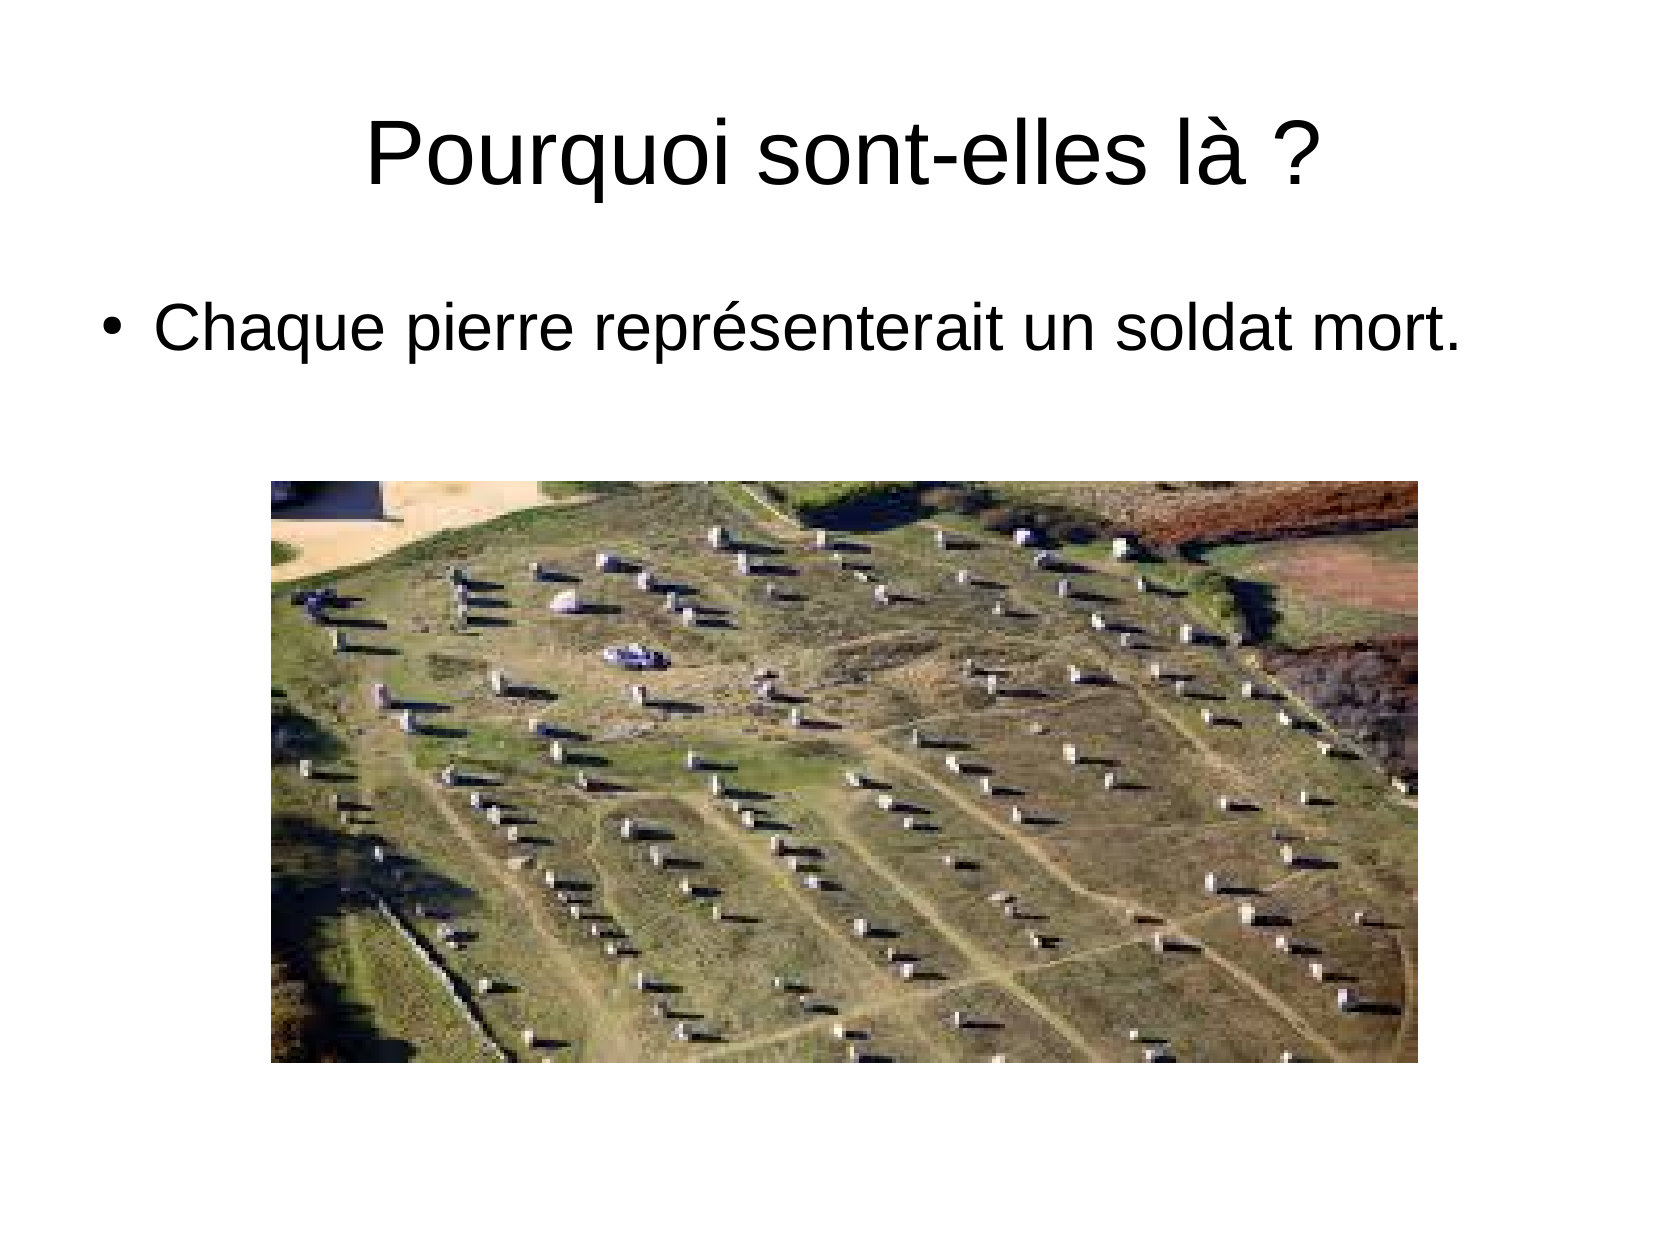

# Pourquoi sont-elles là ?
Chaque pierre représenterait un soldat mort.